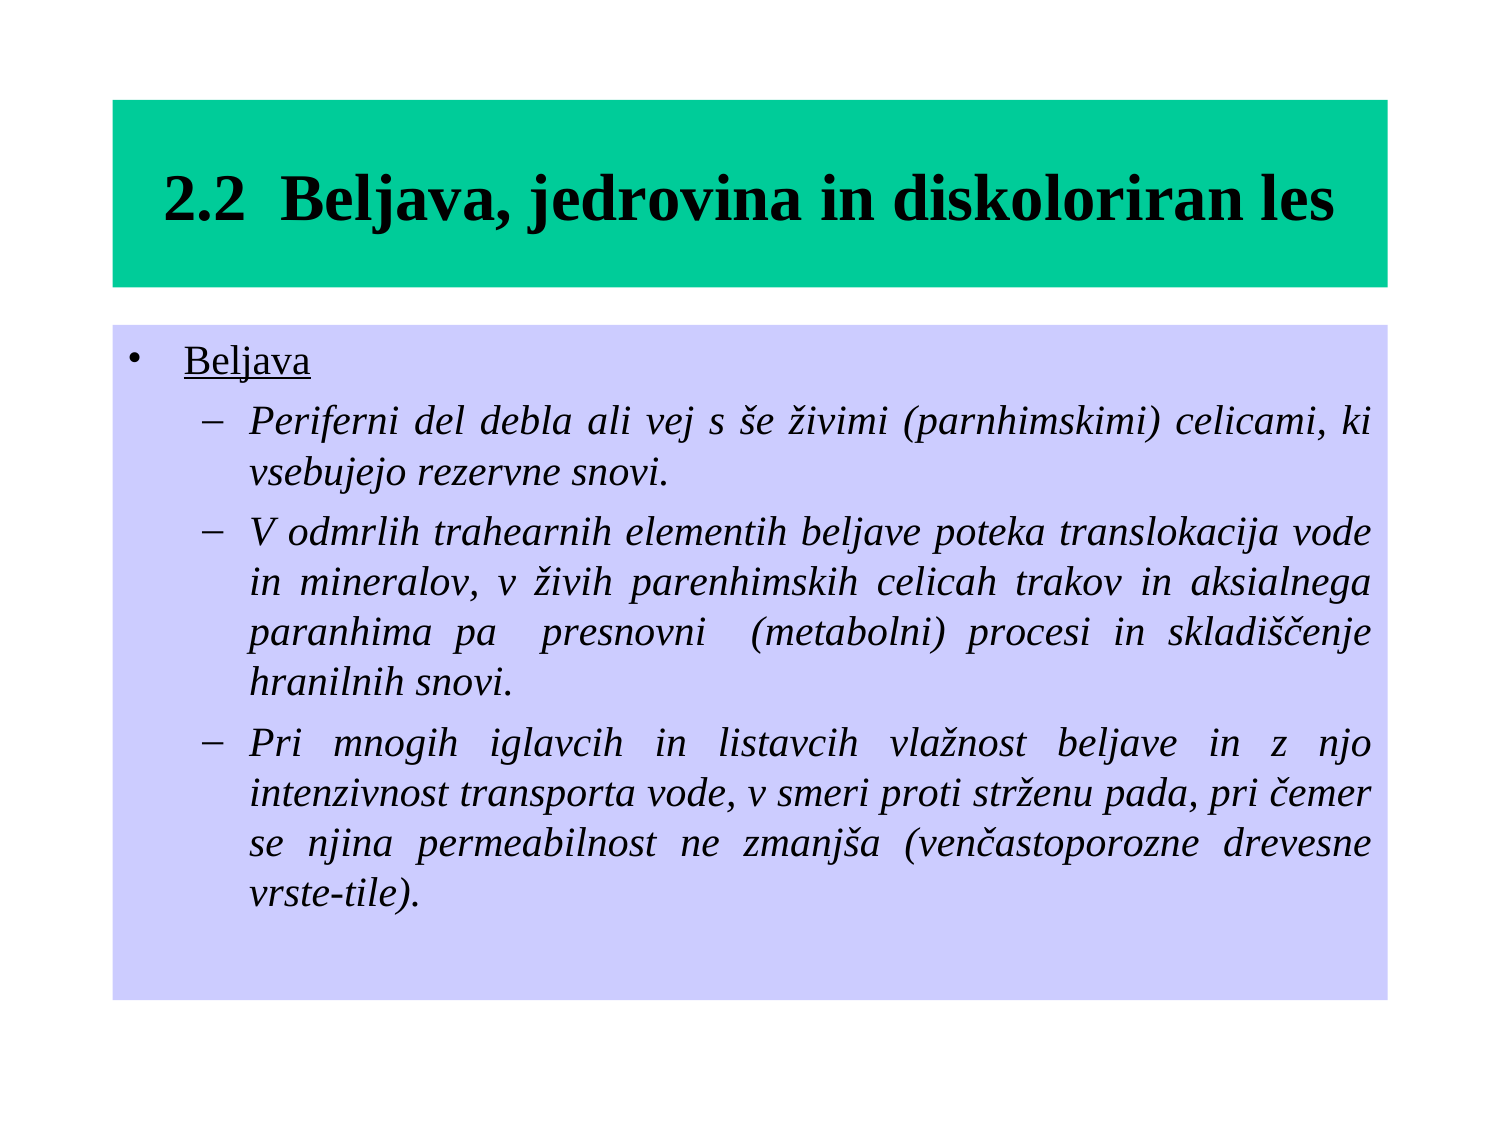

# 2.2 Beljava, jedrovina in diskoloriran les
Beljava
Periferni del debla ali vej s še živimi (parnhimskimi) celicami, ki vsebujejo rezervne snovi.
V odmrlih trahearnih elementih beljave poteka translokacija vode in mineralov, v živih parenhimskih celicah trakov in aksialnega paranhima pa presnovni (metabolni) procesi in skladiščenje hranilnih snovi.
Pri mnogih iglavcih in listavcih vlažnost beljave in z njo intenzivnost transporta vode, v smeri proti strženu pada, pri čemer se njina permeabilnost ne zmanjša (venčastoporozne drevesne vrste-tile).